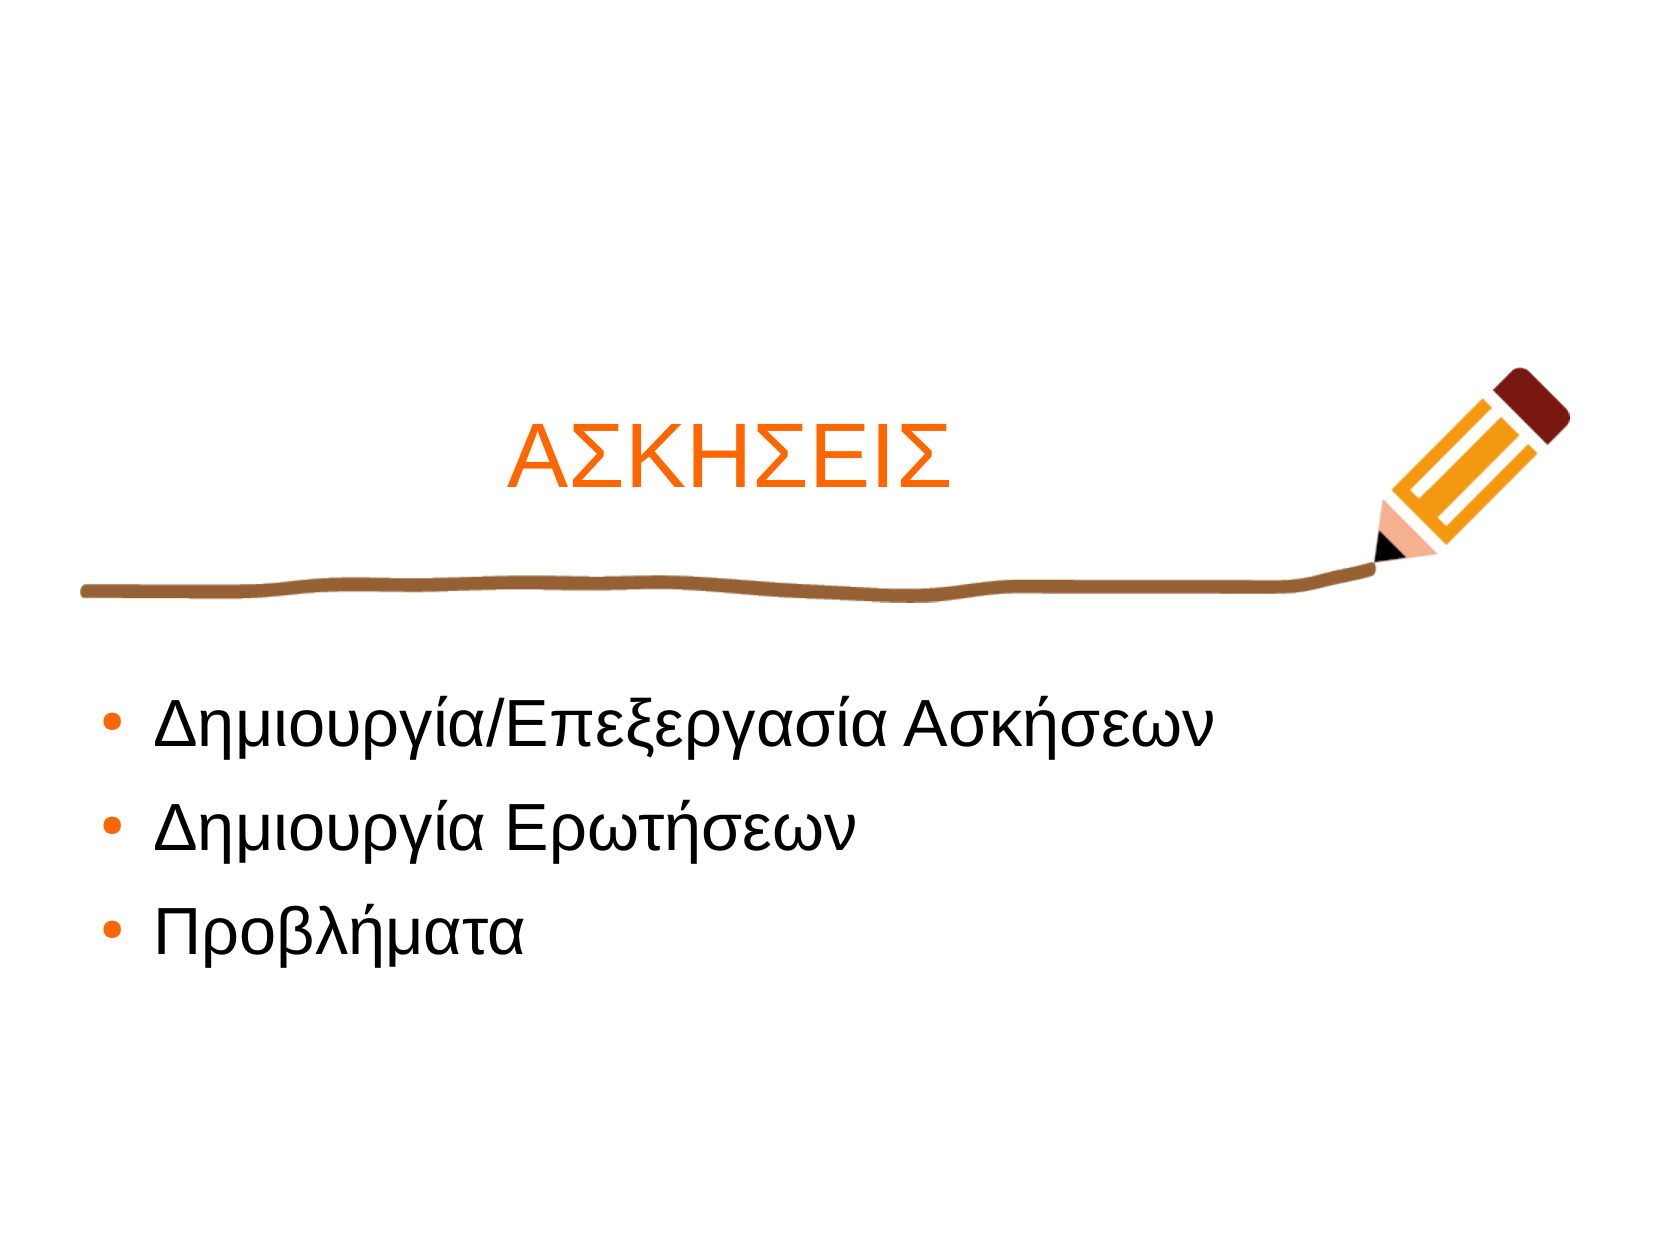

# ΑΣΚΗΣΕΙΣ
Δημιουργία/Επεξεργασία Ασκήσεων
Δημιουργία Ερωτήσεων
Προβλήματα